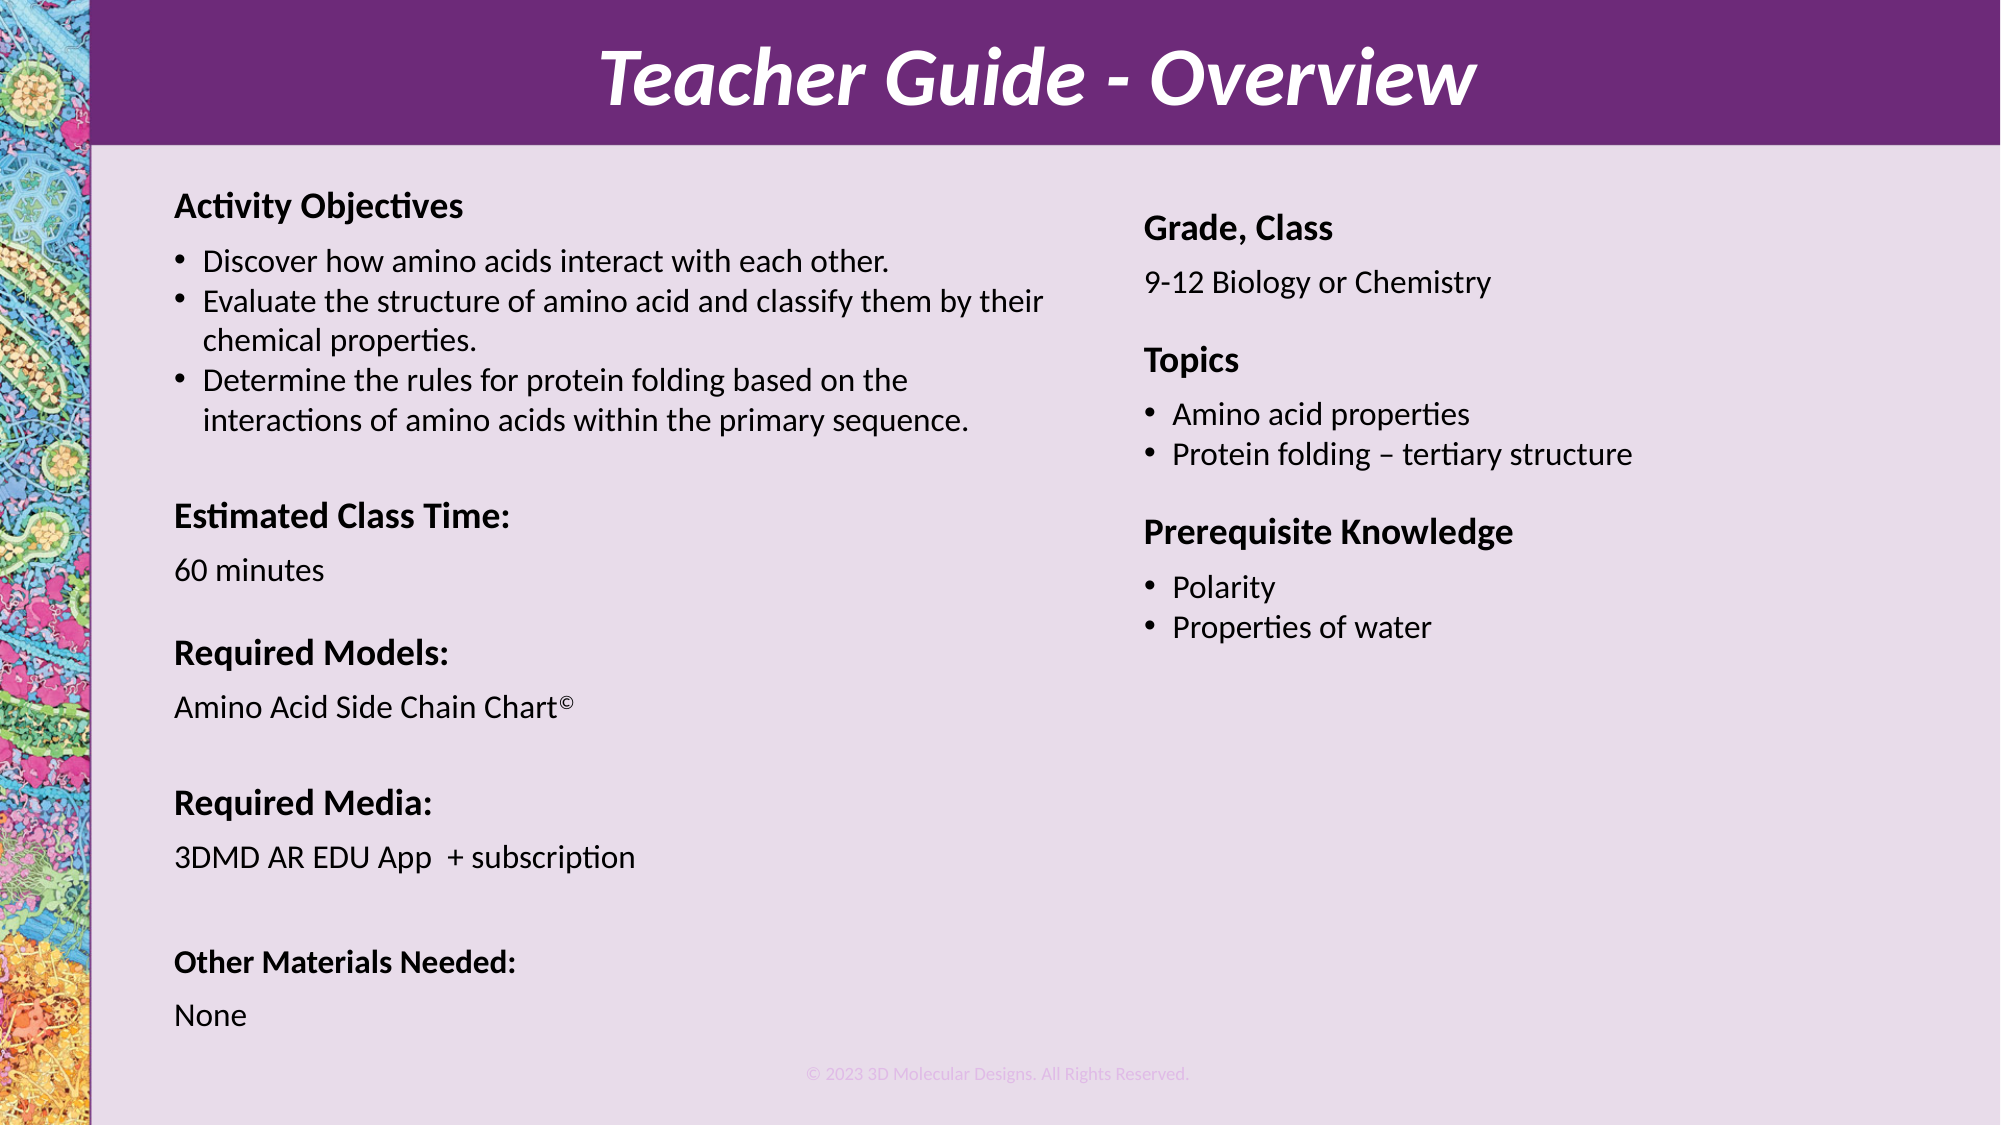

Teacher Guide - Overview
Activity Objectives
Discover how amino acids interact with each other.
Evaluate the structure of amino acid and classify them by their chemical properties.
Determine the rules for protein folding based on the interactions of amino acids within the primary sequence.
Estimated Class Time:
60 minutes
Required Models:
Amino Acid Side Chain Chart©
Required Media:
3DMD AR EDU App  + subscription
Other Materials Needed:
None
Grade, Class
9-12 Biology or Chemistry
Topics
Amino acid properties
Protein folding – tertiary structure
Prerequisite Knowledge
Polarity
Properties of water
© 2023 3D Molecular Designs. All Rights Reserved.